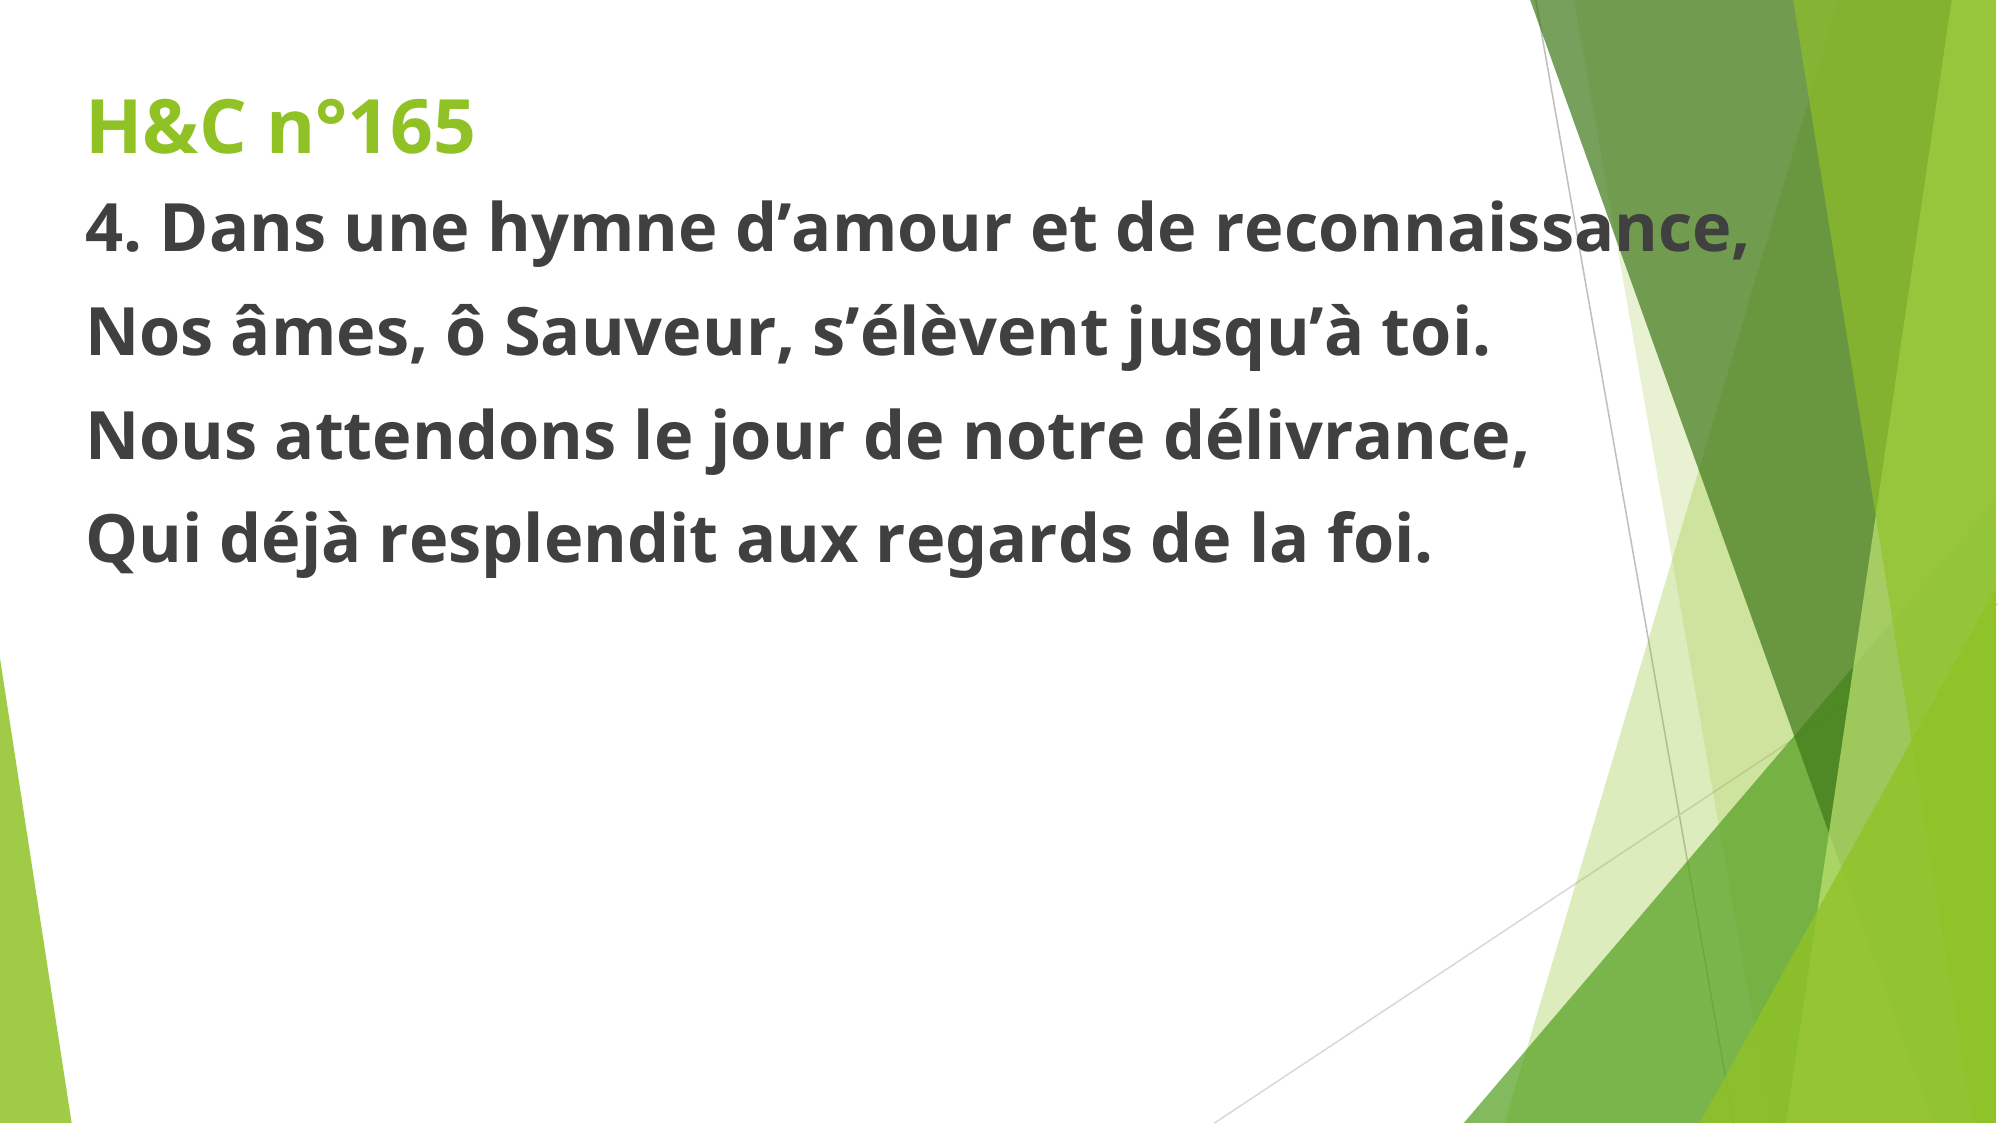

H&C n°165
4. Dans une hymne d’amour et de reconnaissance,
Nos âmes, ô Sauveur, s’élèvent jusqu’à toi.
Nous attendons le jour de notre délivrance,
Qui déjà resplendit aux regards de la foi.